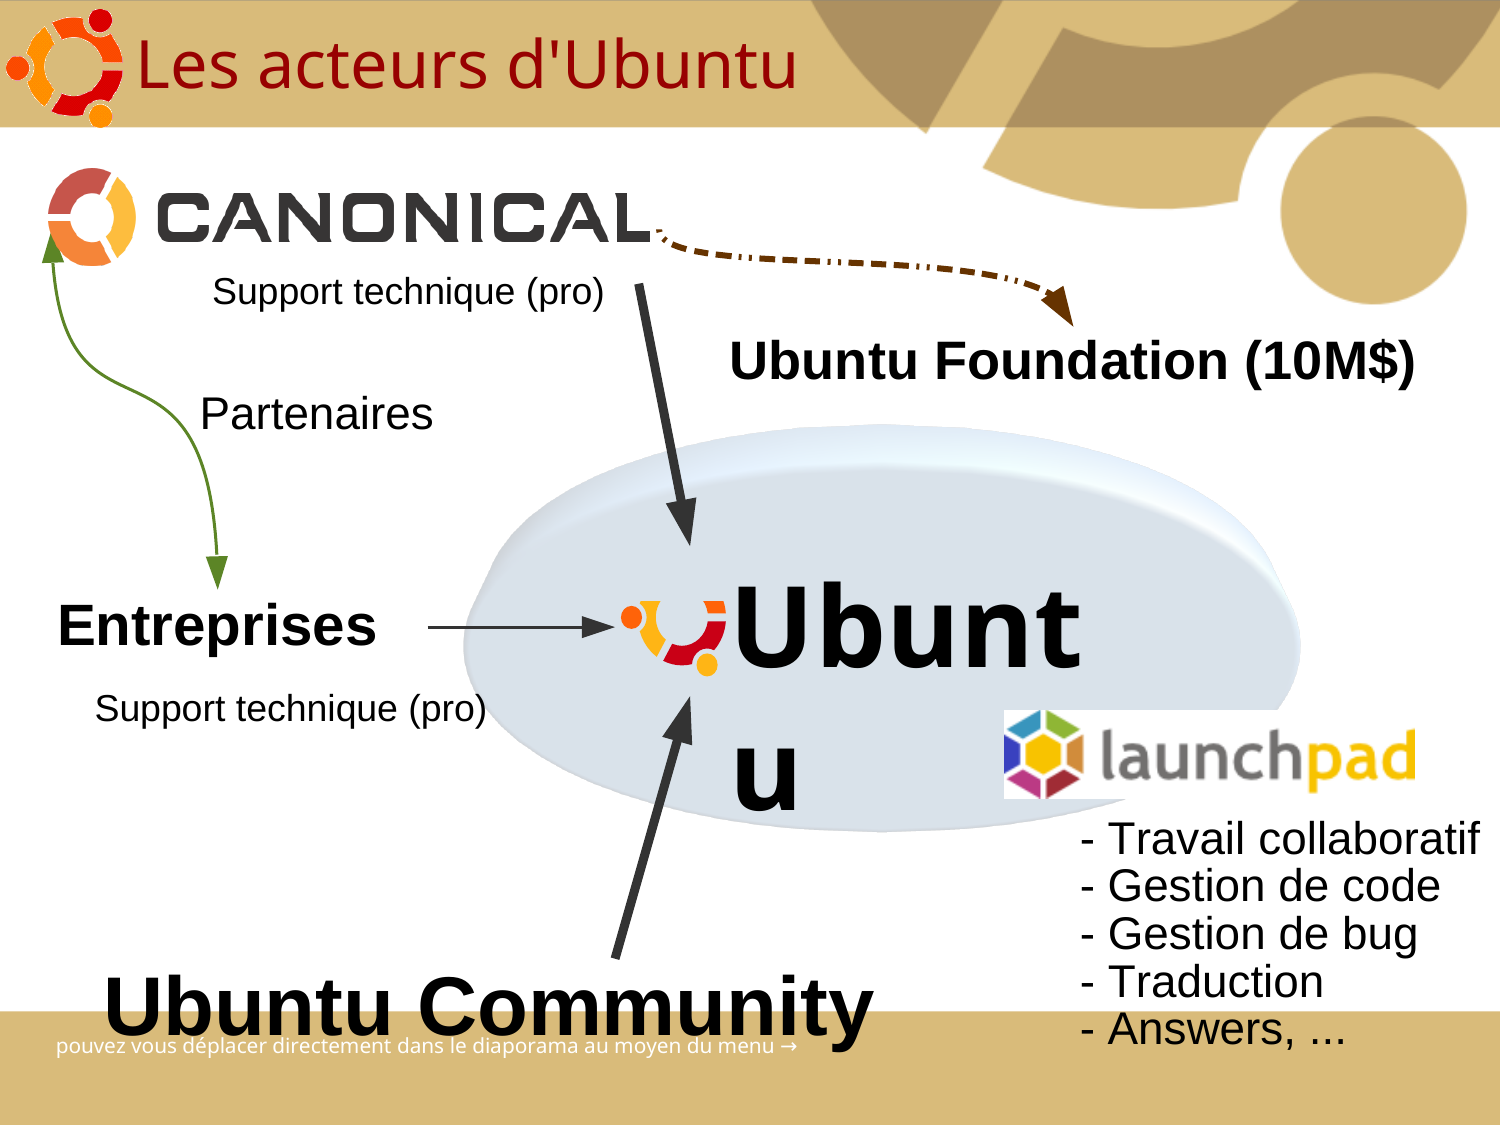

# Les acteurs d'Ubuntu
Support technique (pro)
Ubuntu Foundation (10M$)
Partenaires
Ubuntu
Entreprises
Support technique (pro)
- Travail collaboratif
- Gestion de code
- Gestion de bug
- Traduction
- Answers, ...
Ubuntu Community
pouvez vous déplacer directement dans le diaporama au moyen du menu →